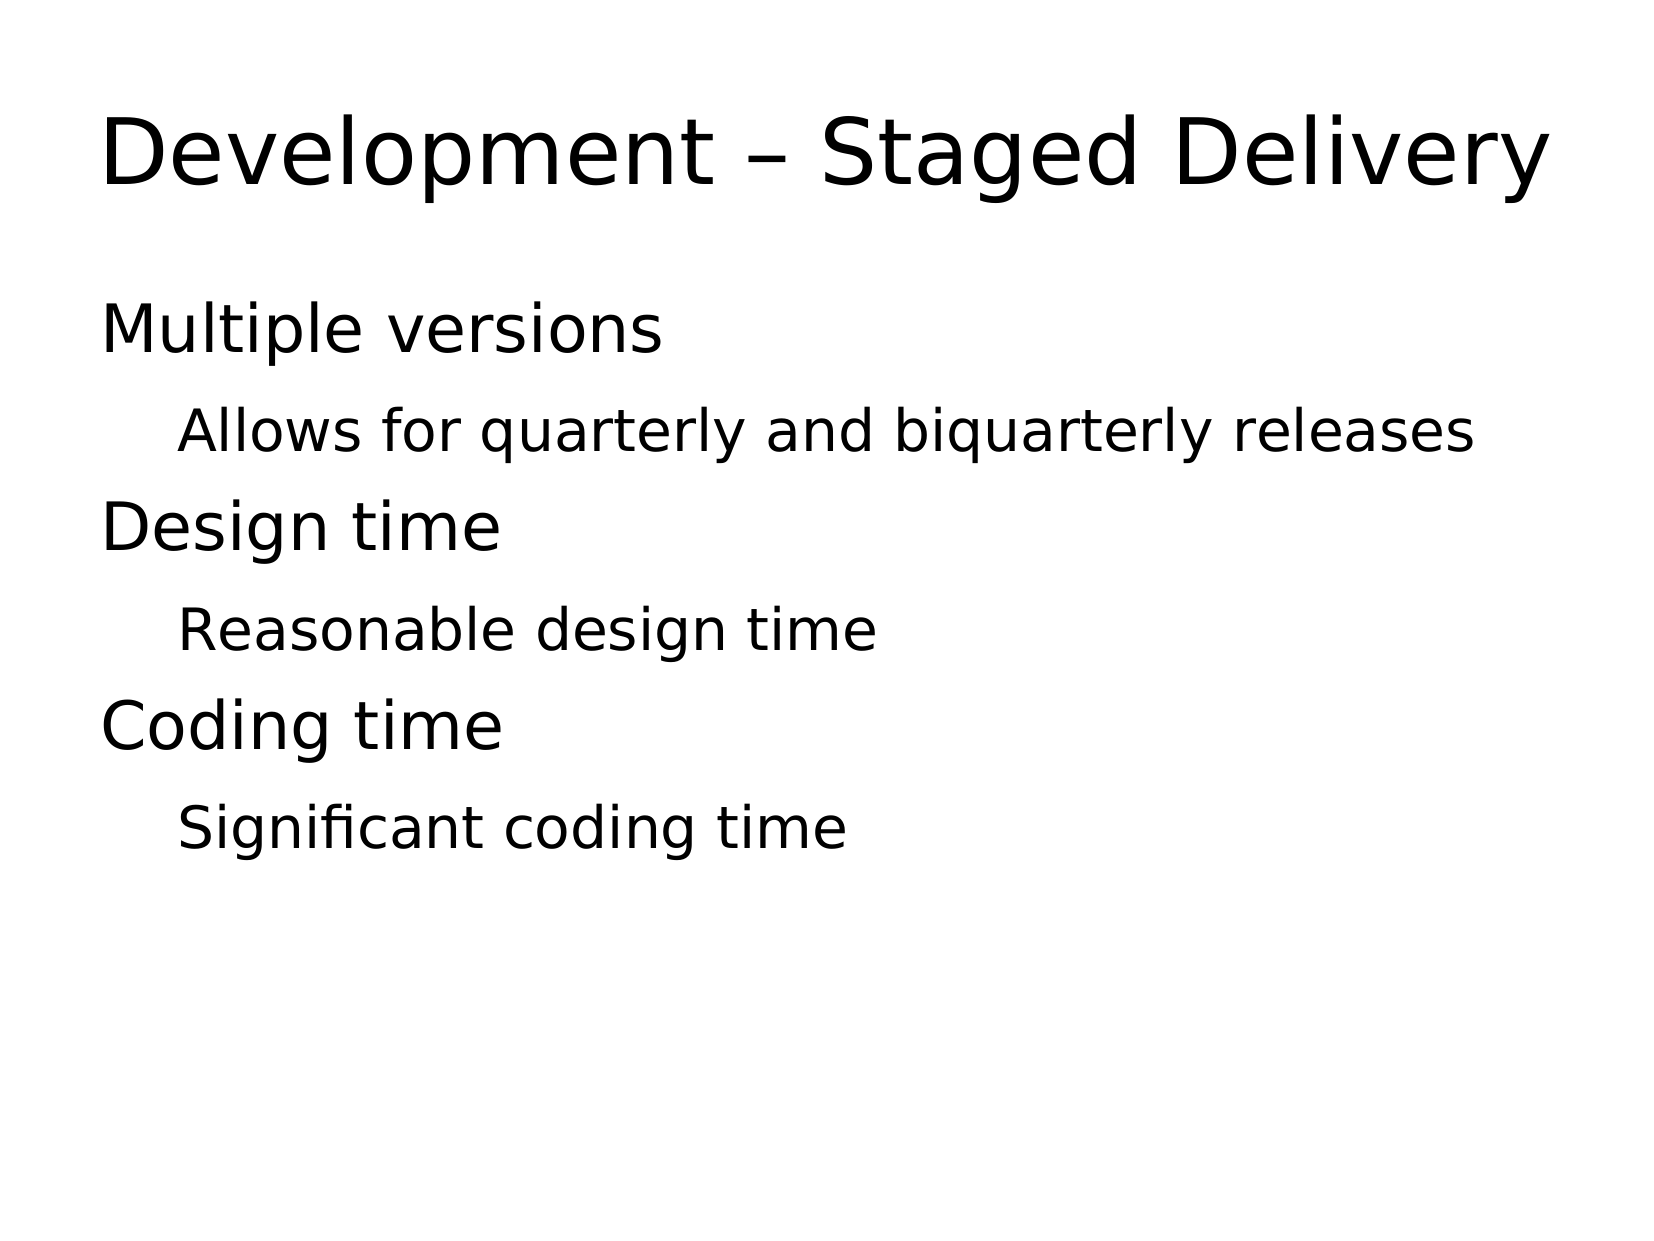

# Development – Staged Delivery
Multiple versions
Allows for quarterly and biquarterly releases
Design time
Reasonable design time
Coding time
Significant coding time